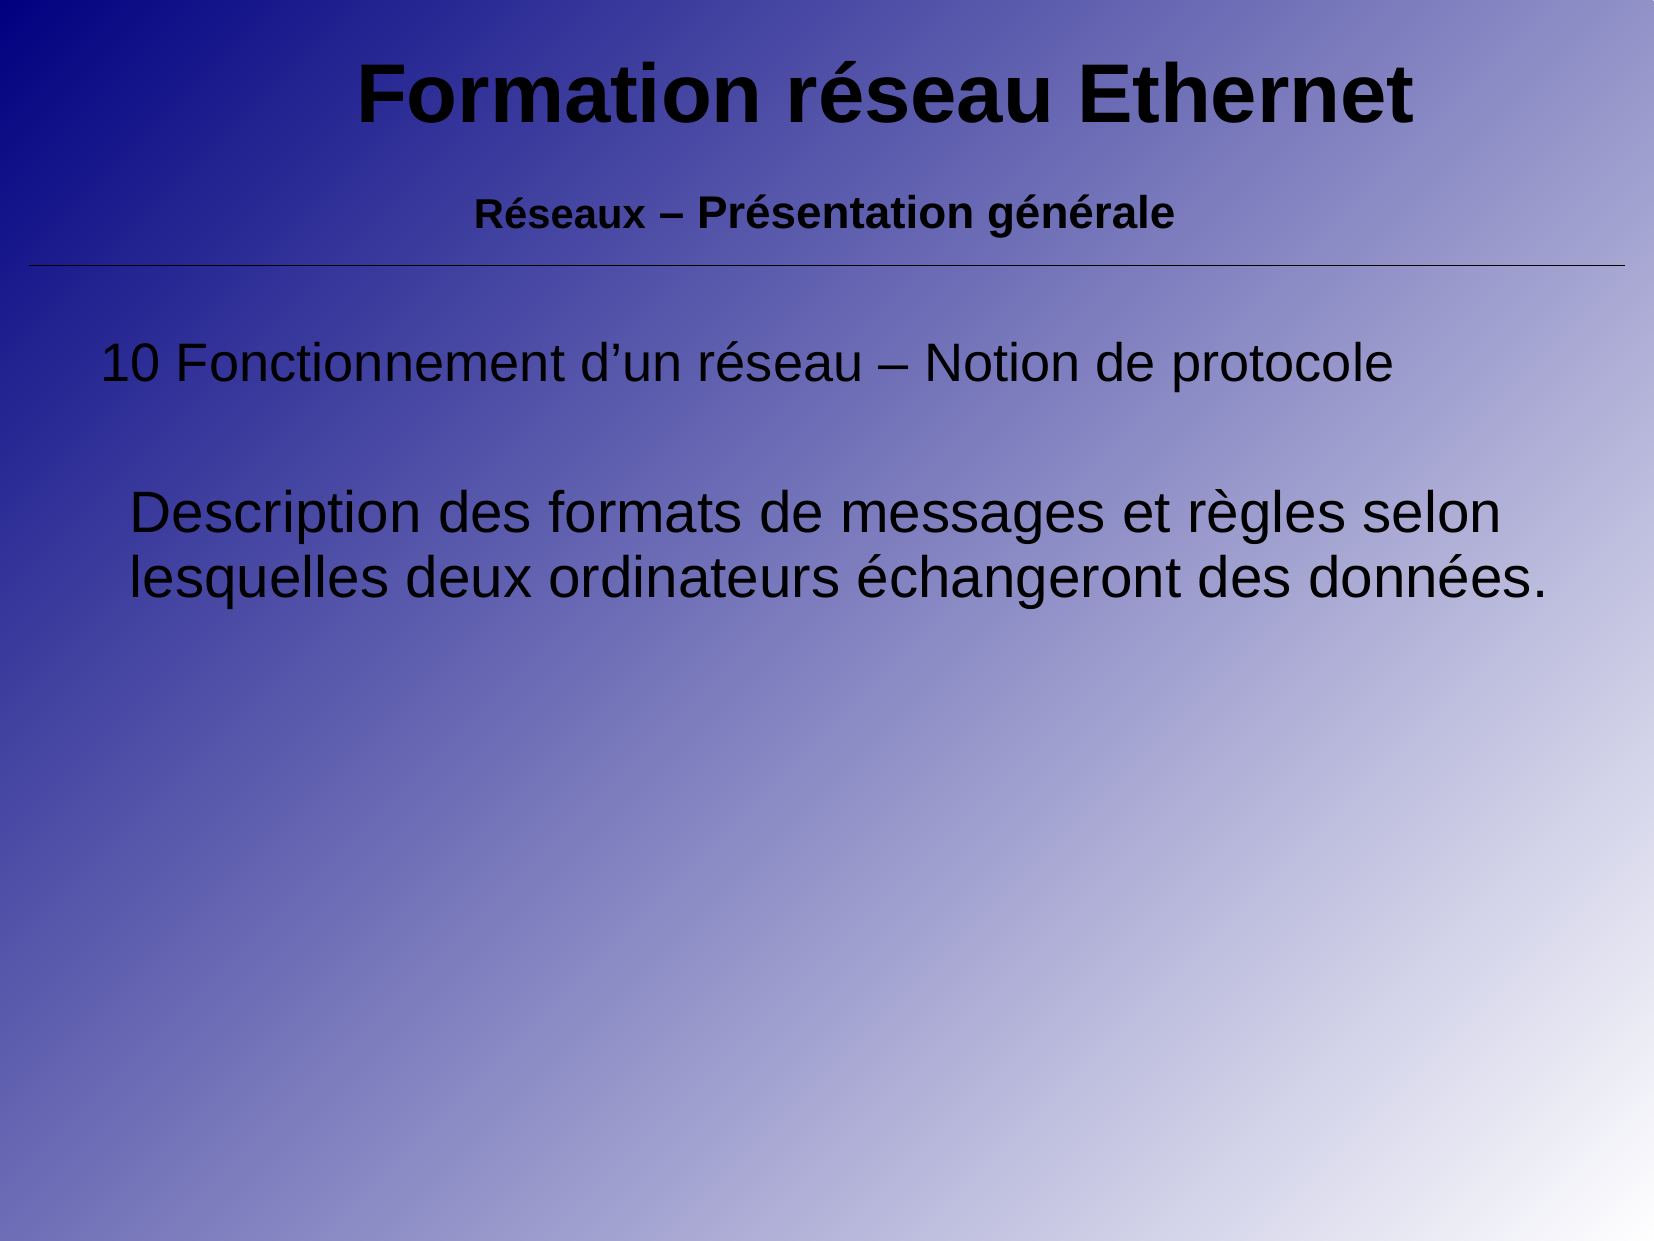

Formation réseau Ethernet
Réseaux – Présentation générale
10 Fonctionnement d’un réseau – Notion de protocole
Description des formats de messages et règles selon
lesquelles deux ordinateurs échangeront des données.